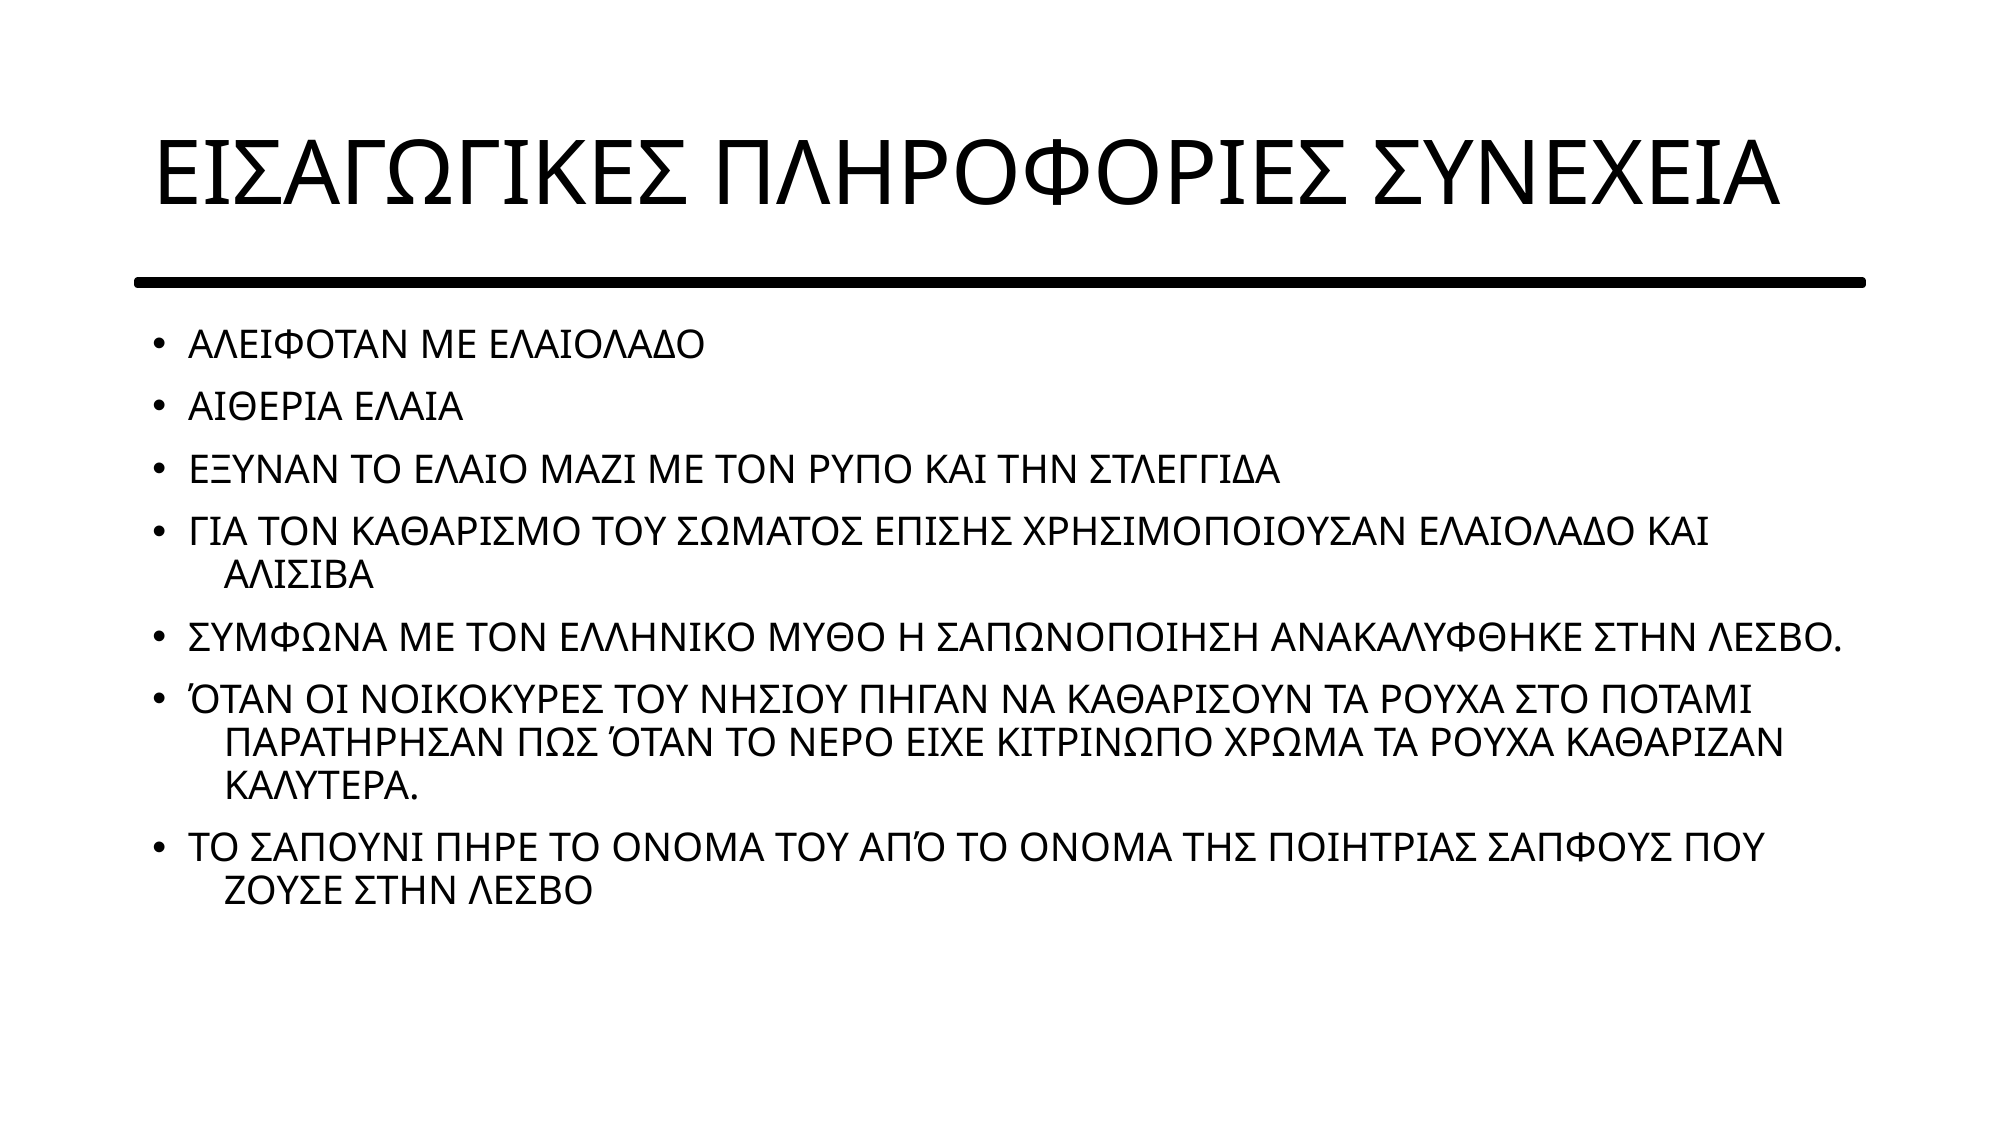

# ΕΙΣΑΓΩΓΙΚΕΣ ΠΛΗΡΟΦΟΡΙΕΣ ΣΥΝΕΧΕΙΑ
ΑΛΕΙΦΟΤΑΝ ΜΕ ΕΛΑΙΟΛΑΔΟ
ΑΙΘΕΡΙΑ ΕΛΑΙΑ
ΕΞΥΝΑΝ ΤΟ ΕΛΑΙΟ ΜΑΖΙ ΜΕ ΤΟΝ ΡΥΠΟ ΚΑΙ ΤΗΝ ΣΤΛΕΓΓΙΔΑ
ΓΙΑ ΤΟΝ ΚΑΘΑΡΙΣΜΟ ΤΟΥ ΣΩΜΑΤΟΣ ΕΠΙΣΗΣ ΧΡΗΣΙΜΟΠΟΙΟΥΣΑΝ ΕΛΑΙΟΛΑΔΟ ΚΑΙ ΑΛΙΣΙΒΑ
ΣΥΜΦΩΝΑ ΜΕ ΤΟΝ ΕΛΛΗΝΙΚΟ ΜΥΘΟ Η ΣΑΠΩΝΟΠΟΙΗΣΗ ΑΝΑΚΑΛΥΦΘΗΚΕ ΣΤΗΝ ΛΕΣΒΟ.
ΌΤΑΝ ΟΙ ΝΟΙΚΟΚΥΡΕΣ ΤΟΥ ΝΗΣΙΟΥ ΠΗΓΑΝ ΝΑ ΚΑΘΑΡΙΣΟΥΝ ΤΑ ΡΟΥΧΑ ΣΤΟ ΠΟΤΑΜΙ ΠΑΡΑΤΗΡΗΣΑΝ ΠΩΣ ΌΤΑΝ ΤΟ ΝΕΡΟ ΕΙΧΕ ΚΙΤΡΙΝΩΠΟ ΧΡΩΜΑ ΤΑ ΡΟΥΧΑ ΚΑΘΑΡΙΖΑΝ ΚΑΛΥΤΕΡΑ.
ΤΟ ΣΑΠΟΥΝΙ ΠΗΡΕ ΤΟ ΟΝΟΜΑ ΤΟΥ ΑΠΌ ΤΟ ΟΝΟΜΑ ΤΗΣ ΠΟΙΗΤΡΙΑΣ ΣΑΠΦΟΥΣ ΠΟΥ ΖΟΥΣΕ ΣΤΗΝ ΛΕΣΒΟ